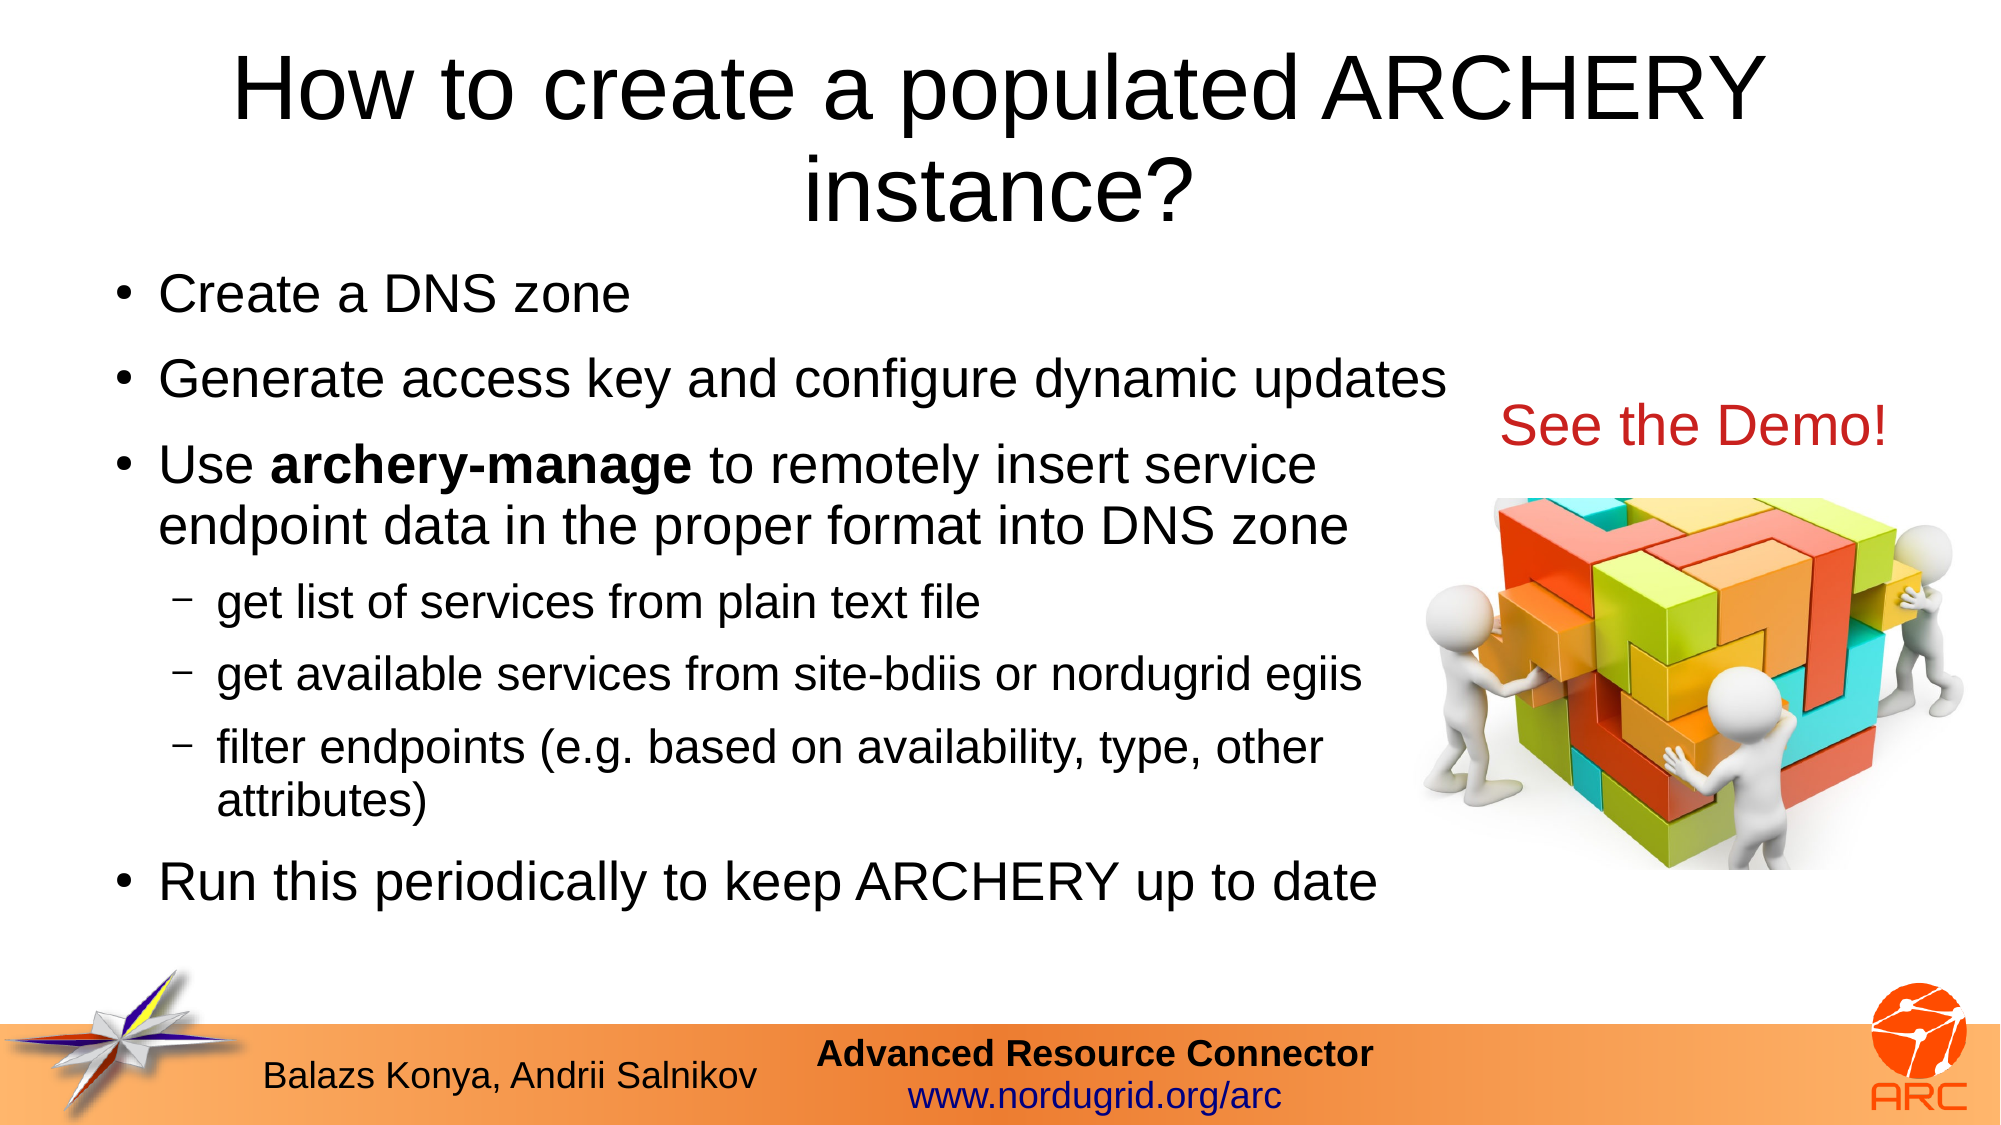

# How to create a populated ARCHERY instance?
Create a DNS zone
Generate access key and configure dynamic updates
Use archery-manage to remotely insert service endpoint data in the proper format into DNS zone
get list of services from plain text file
get available services from site-bdiis or nordugrid egiis
filter endpoints (e.g. based on availability, type, other attributes)
Run this periodically to keep ARCHERY up to date
See the Demo!
Balazs Konya, Andrii Salnikov